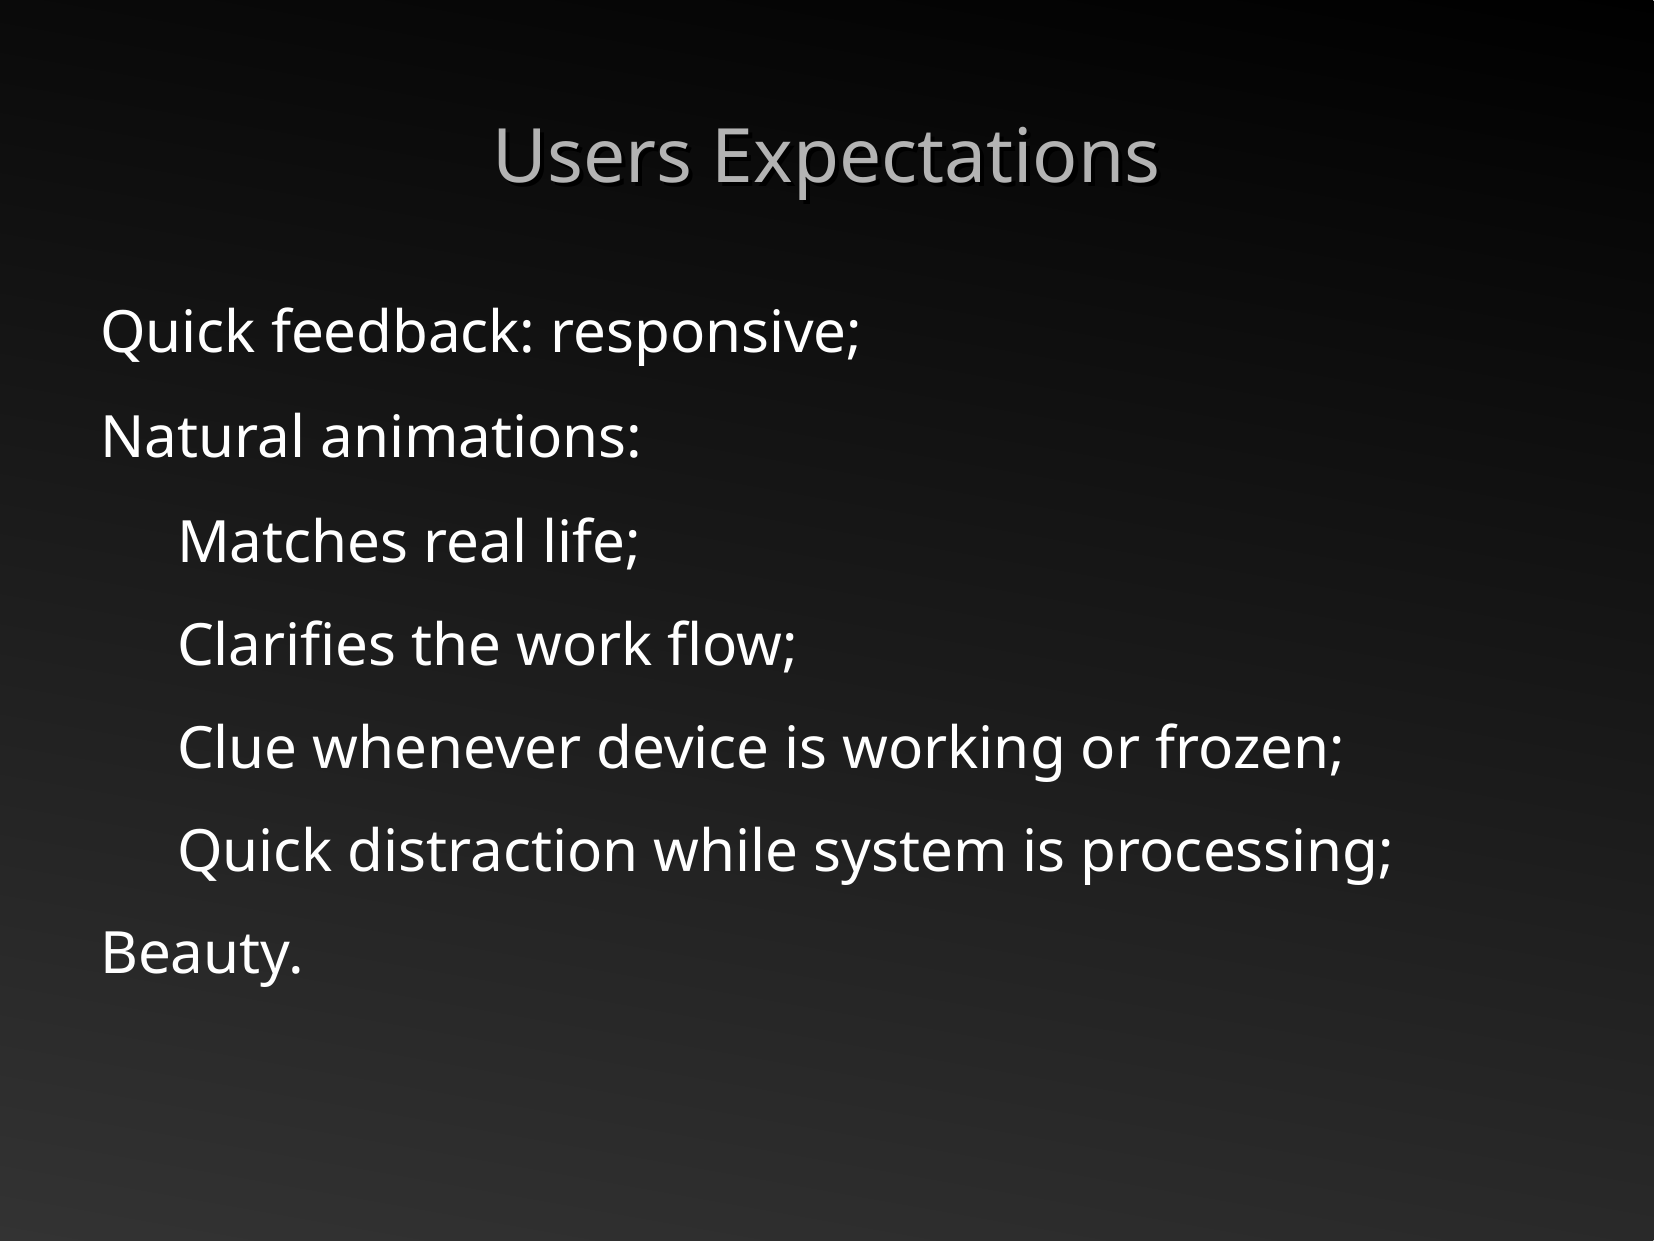

# Users Expectations
Quick feedback: responsive;
Natural animations:
Matches real life;
Clarifies the work flow;
Clue whenever device is working or frozen;
Quick distraction while system is processing;
Beauty.